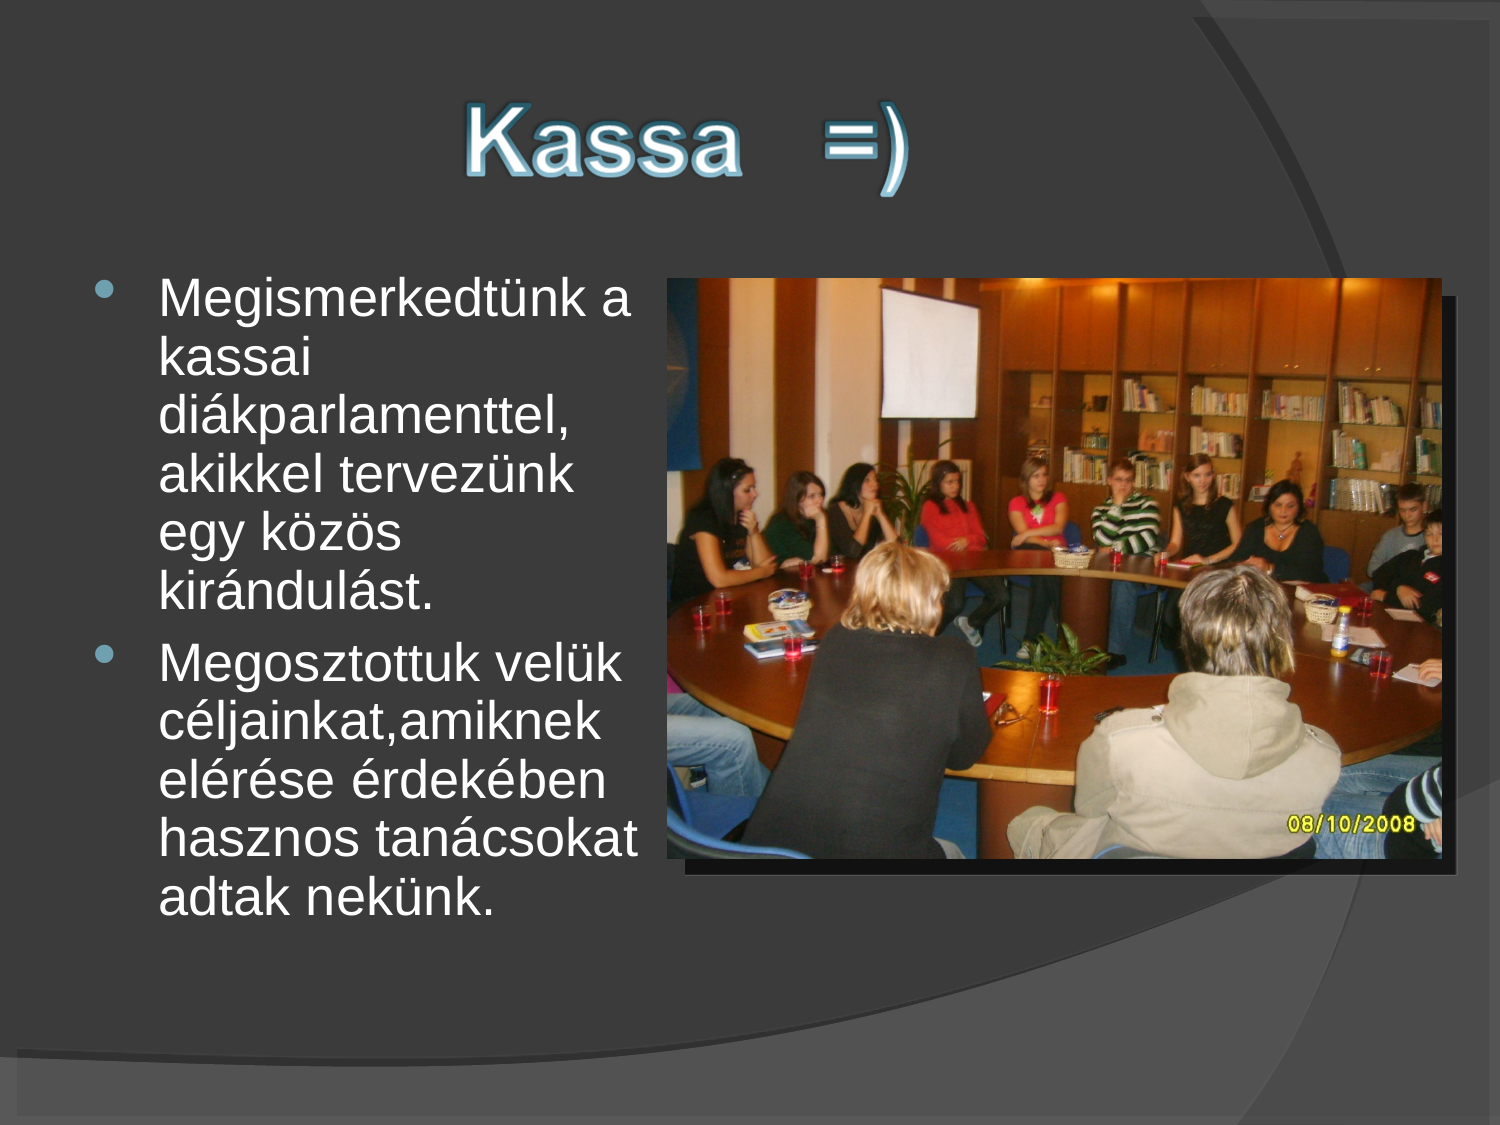

Megismerkedtünk a kassai diákparlamenttel, akikkel tervezünk egy közös kirándulást.
Megosztottuk velük céljainkat,amiknek elérése érdekében hasznos tanácsokat adtak nekünk.